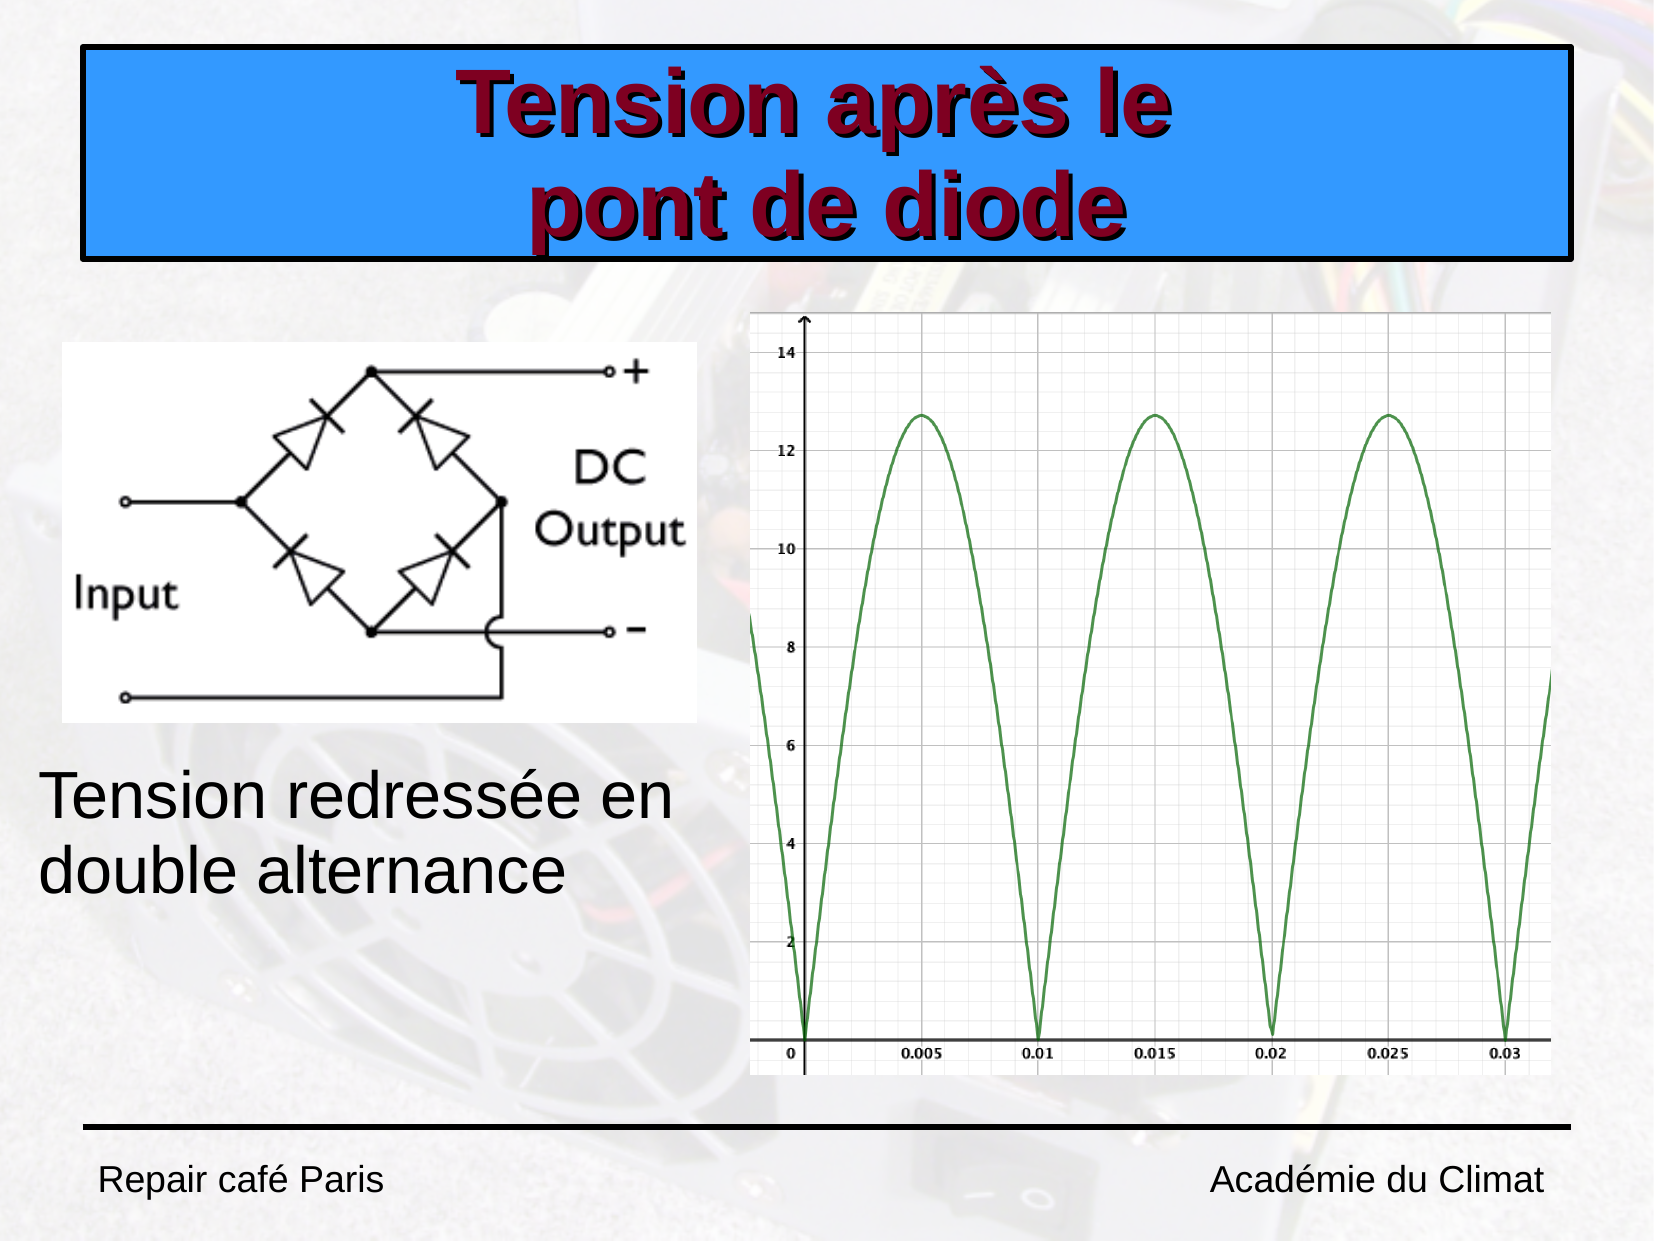

# Tension après le pont de diode
Tension redressée en
double alternance
Repair café Paris	Académie du Climat